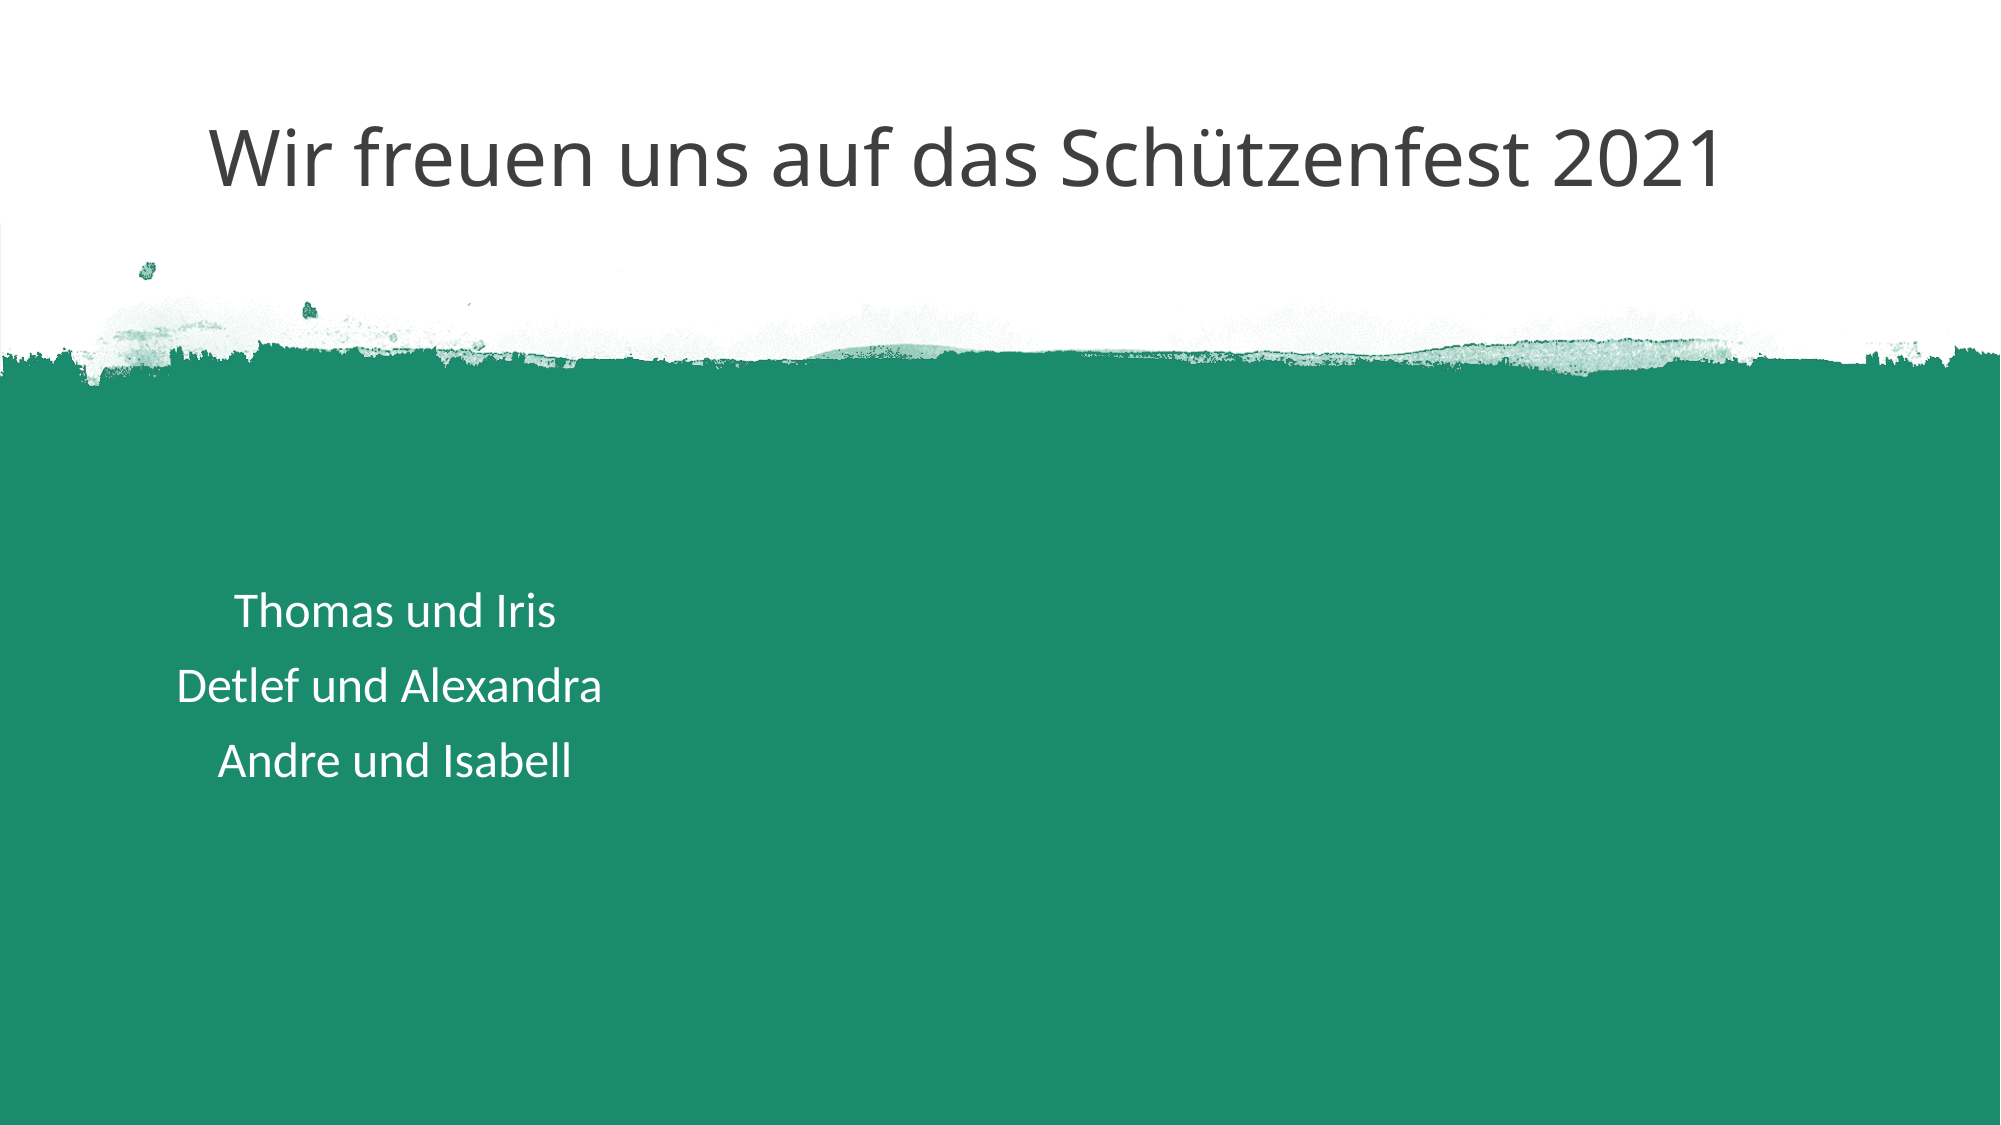

# Wir freuen uns auf das Schützenfest 2021
 Thomas und Iris
Detlef und Alexandra
Andre und Isabell